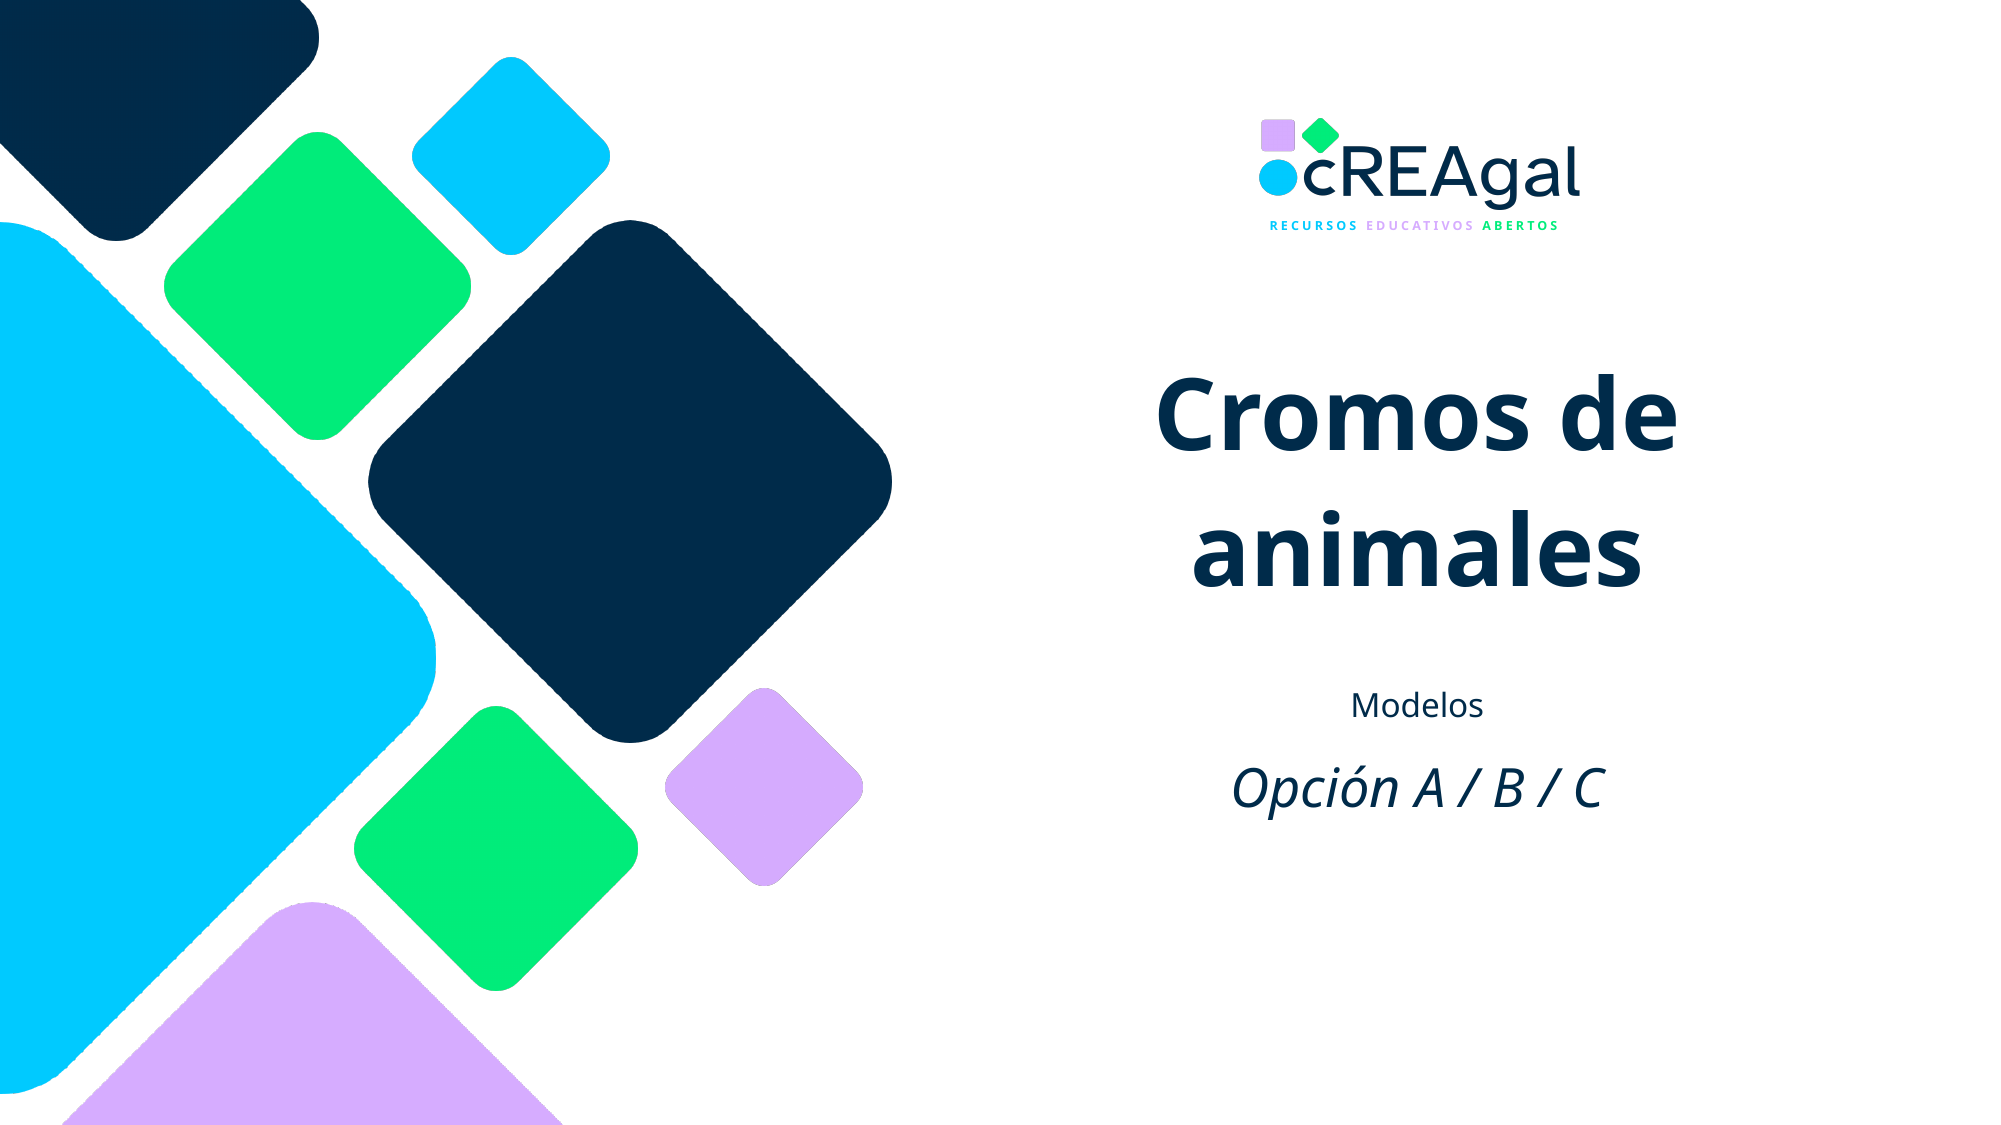

# Cromos de animales
Modelos
Opción A / B / C